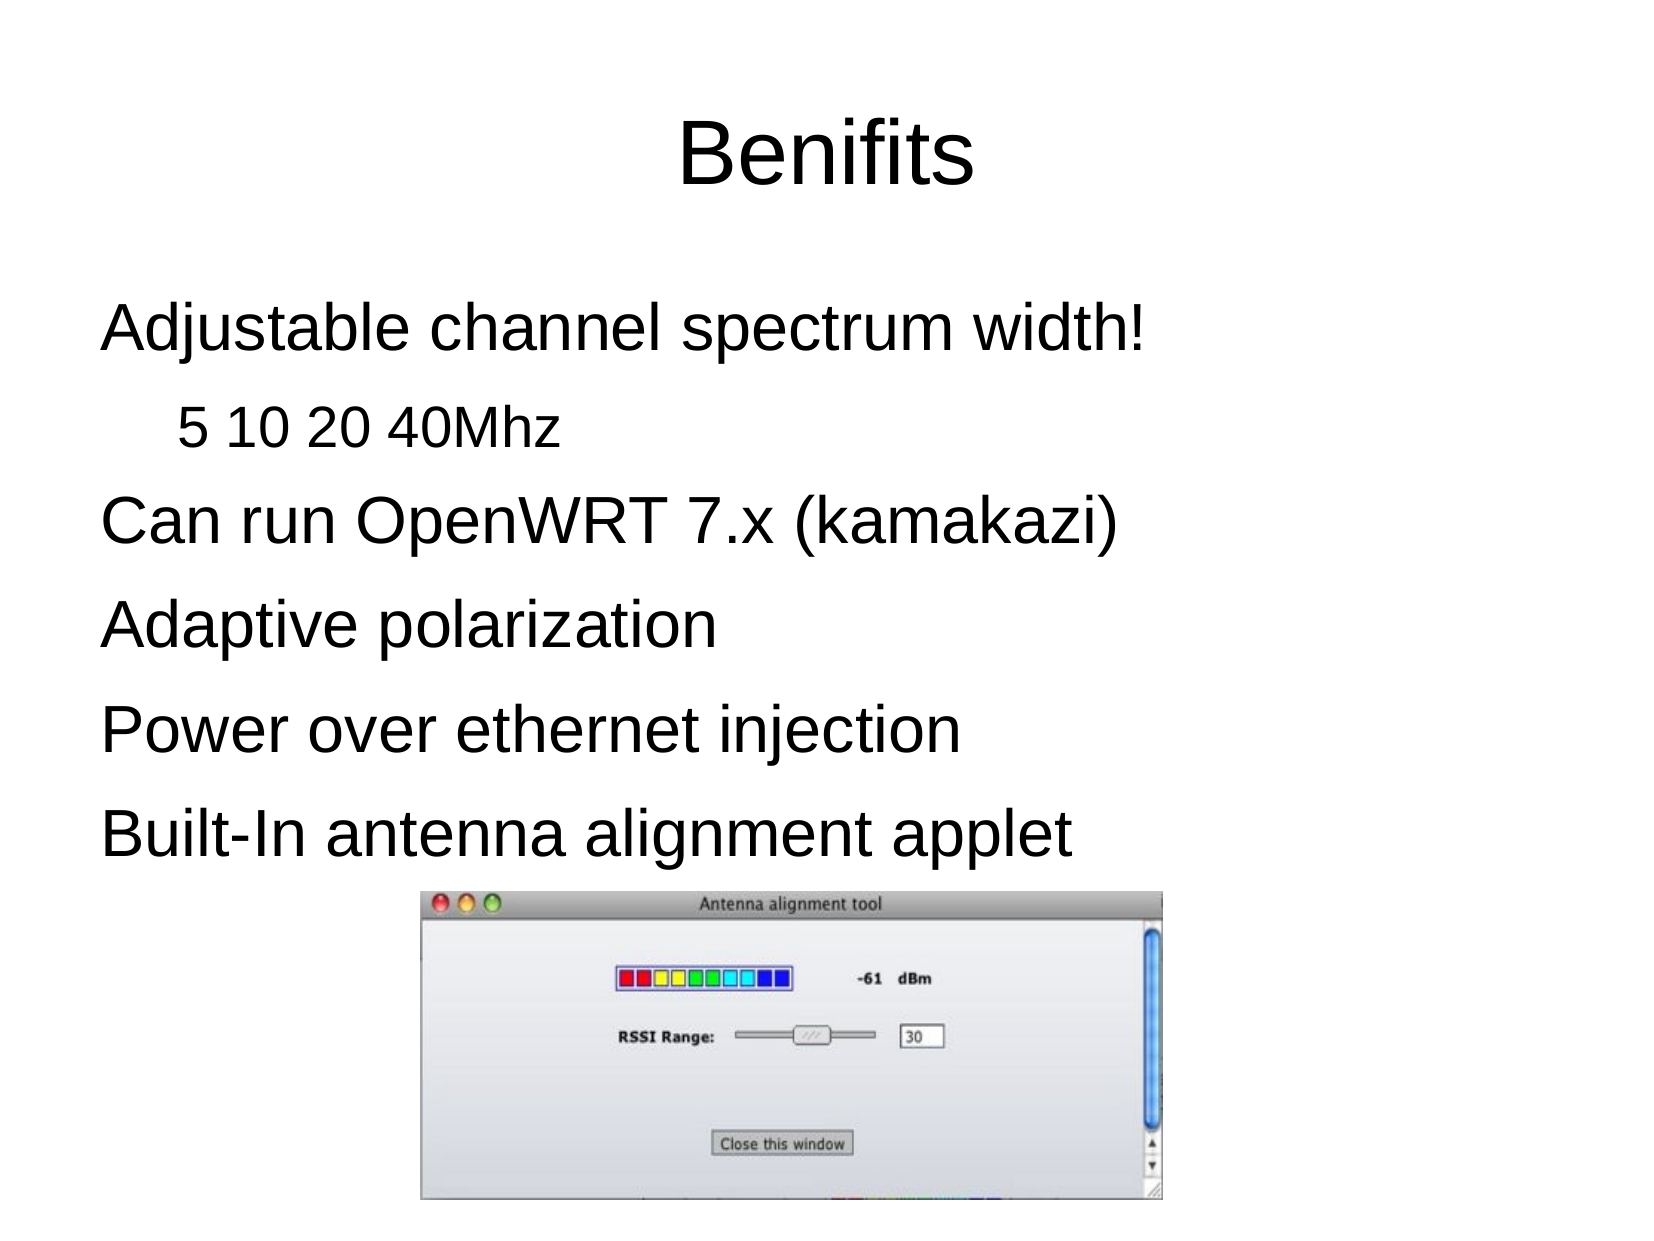

# Benifits
Adjustable channel spectrum width!
5 10 20 40Mhz
Can run OpenWRT 7.x (kamakazi)
Adaptive polarization
Power over ethernet injection
Built-In antenna alignment applet